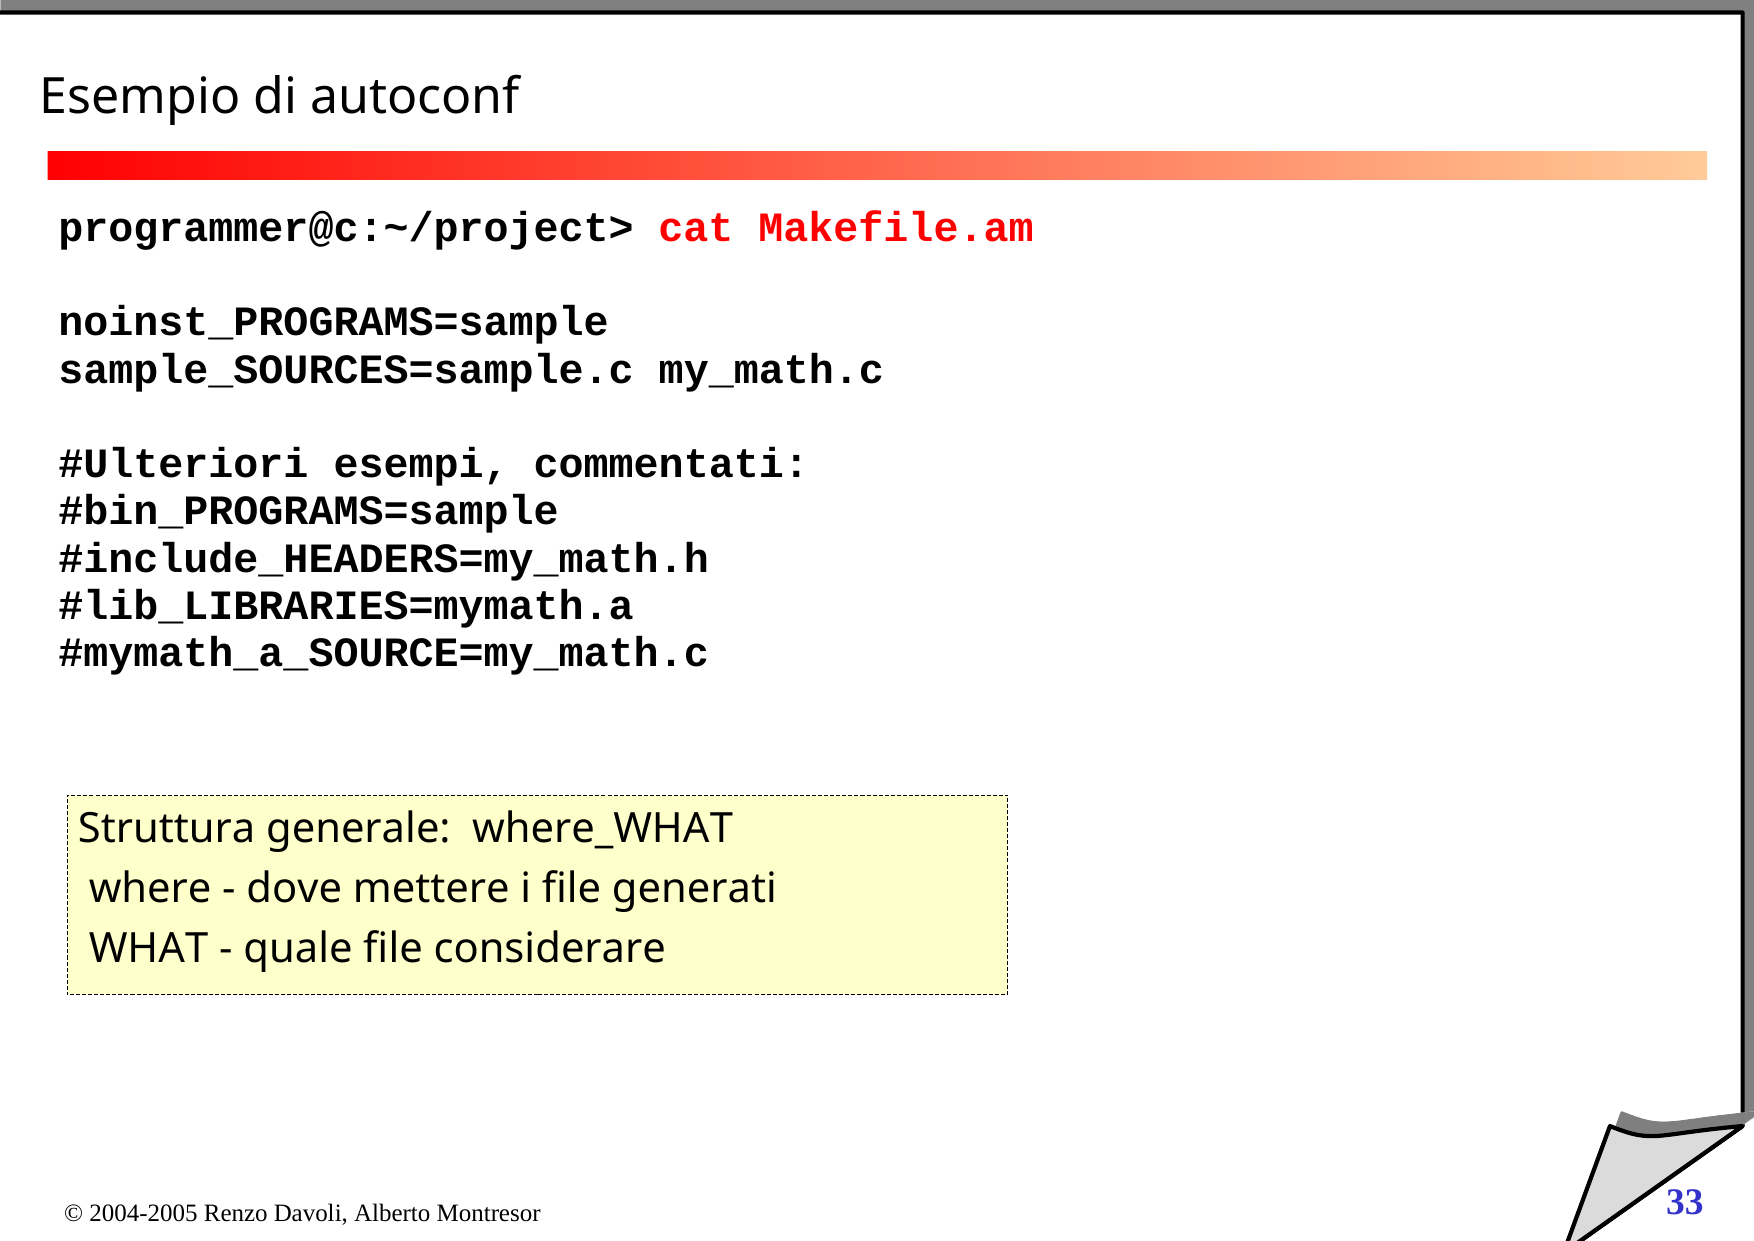

# Esempio di autoconf
programmer@c:~/project> cat Makefile.am
noinst_PROGRAMS=sample
sample_SOURCES=sample.c my_math.c
#Ulteriori esempi, commentati:
#bin_PROGRAMS=sample
#include_HEADERS=my_math.h
#lib_LIBRARIES=mymath.a
#mymath_a_SOURCE=my_math.c
 Struttura generale: where_WHAT
 where - dove mettere i file generati
 WHAT - quale file considerare